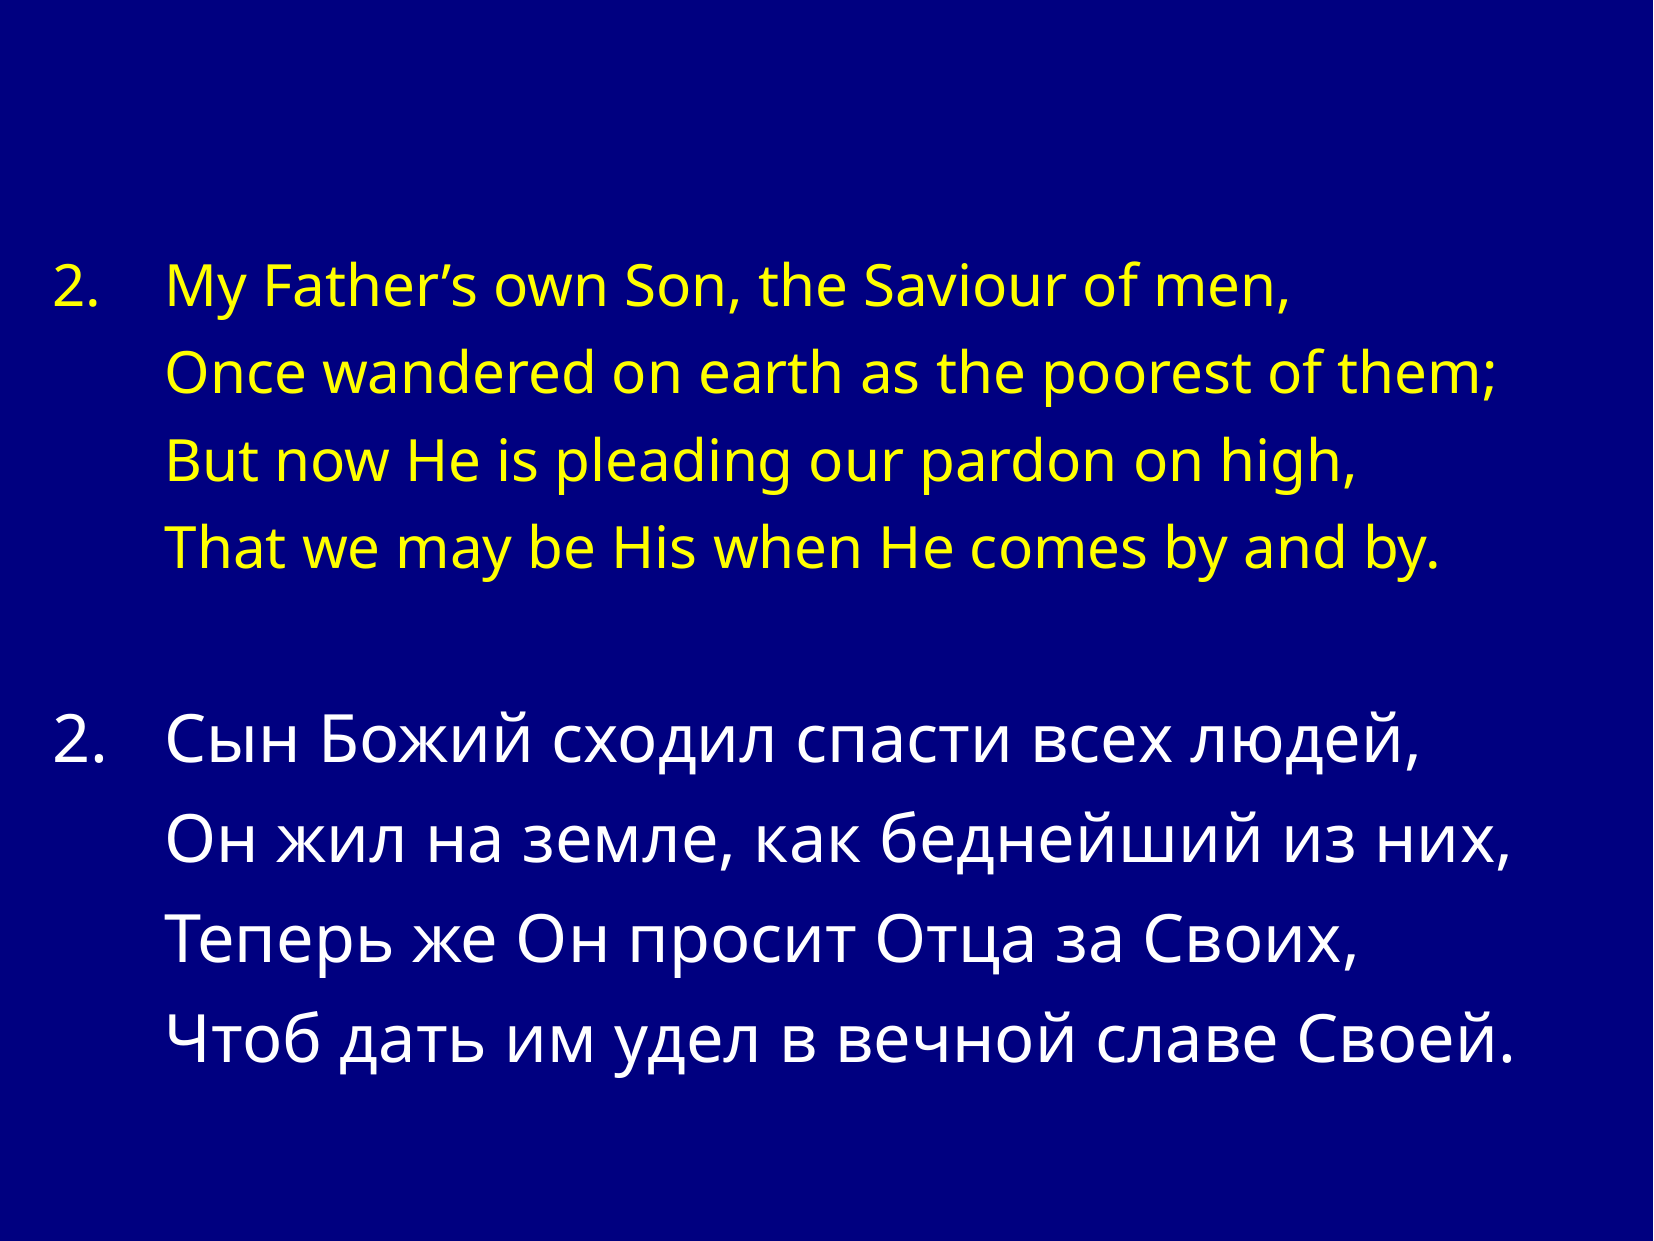

2.	My Father’s own Son, the Saviour of men,
	Once wandered on earth as the poorest of them;
	But now He is pleading our pardon on high,
	That we may be His when He comes by and by.
2.	Сын Божий сходил спасти всех людей,
	Он жил на земле, как беднейший из них,
	Теперь же Он просит Отца за Своих,
	Чтоб дать им удел в вечной славе Своей.